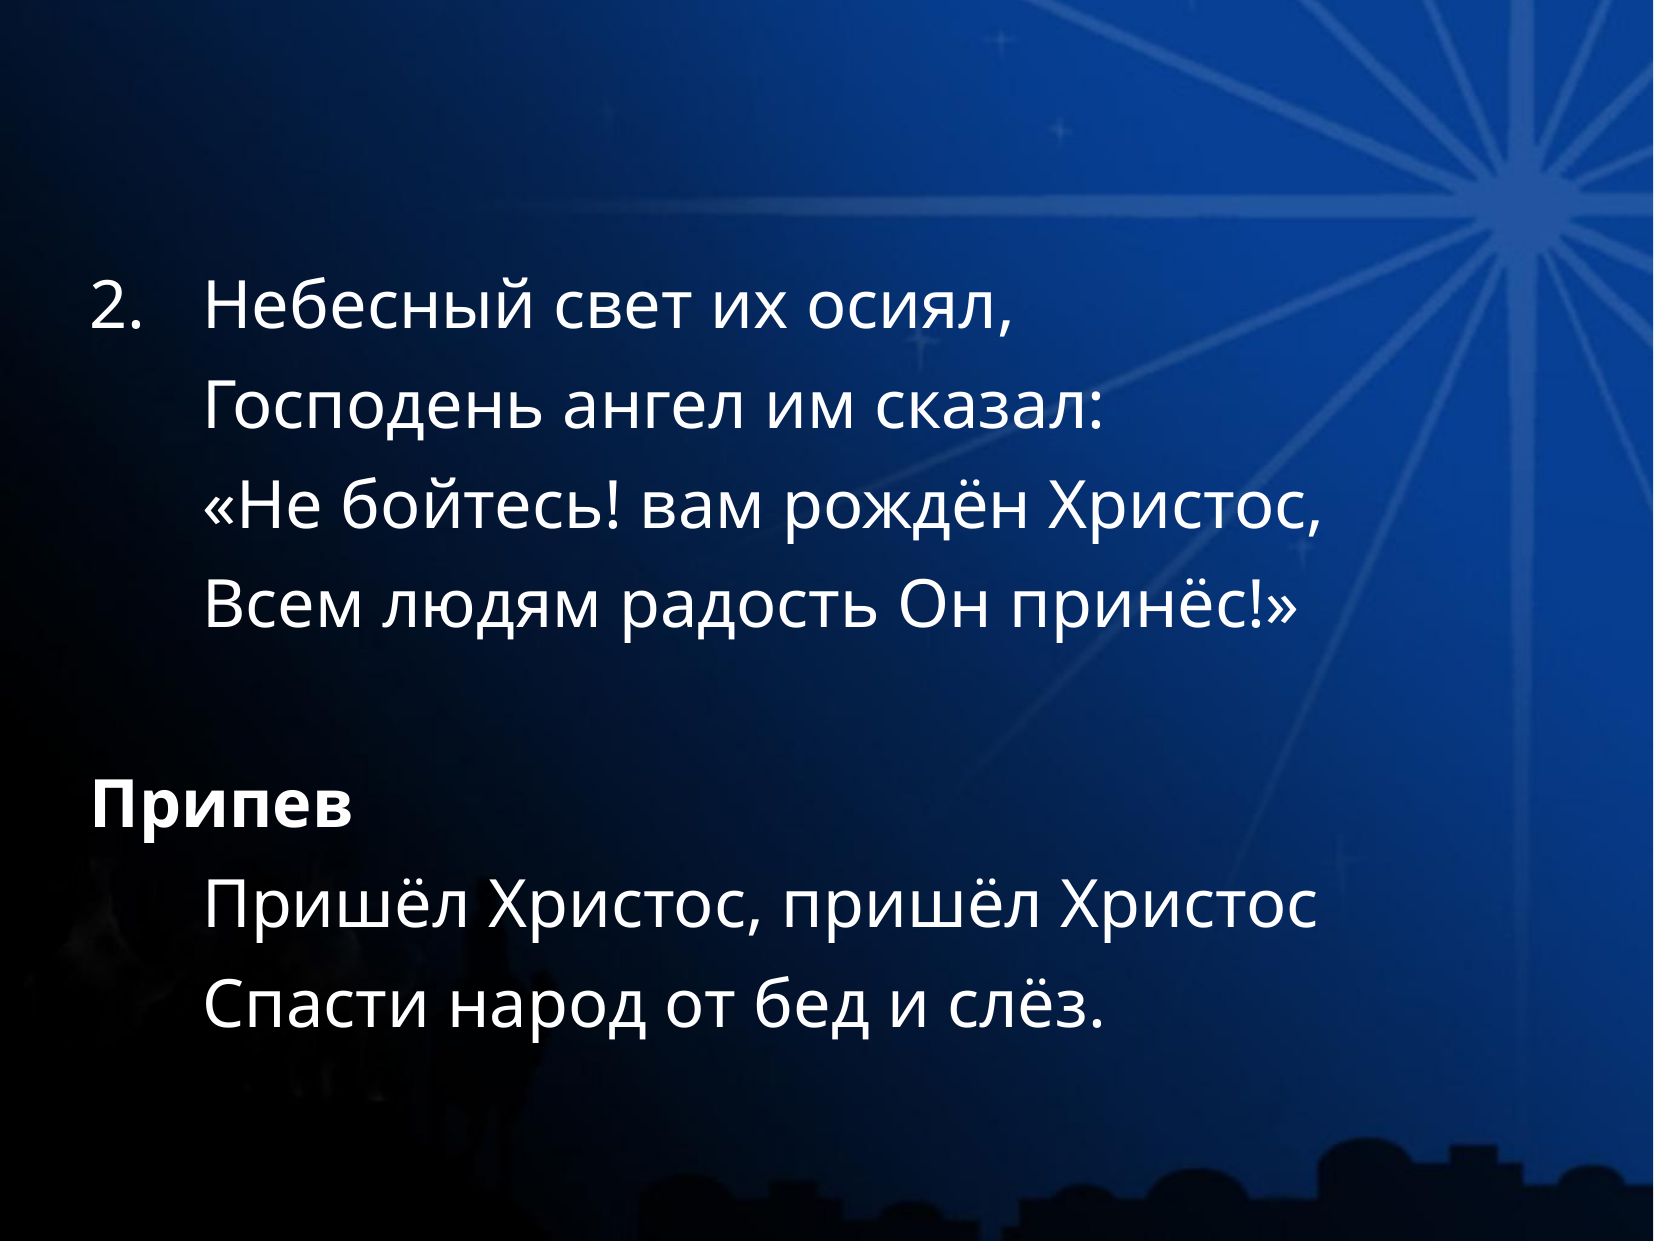

2.	Небесный свет их осиял,
	Господень ангел им сказал:
	«Не бойтесь! вам рождён Христос,
	Всем людям радость Он принёс!»
Припев
	Пришёл Христос, пришёл Христос
	Спасти народ от бед и слёз.